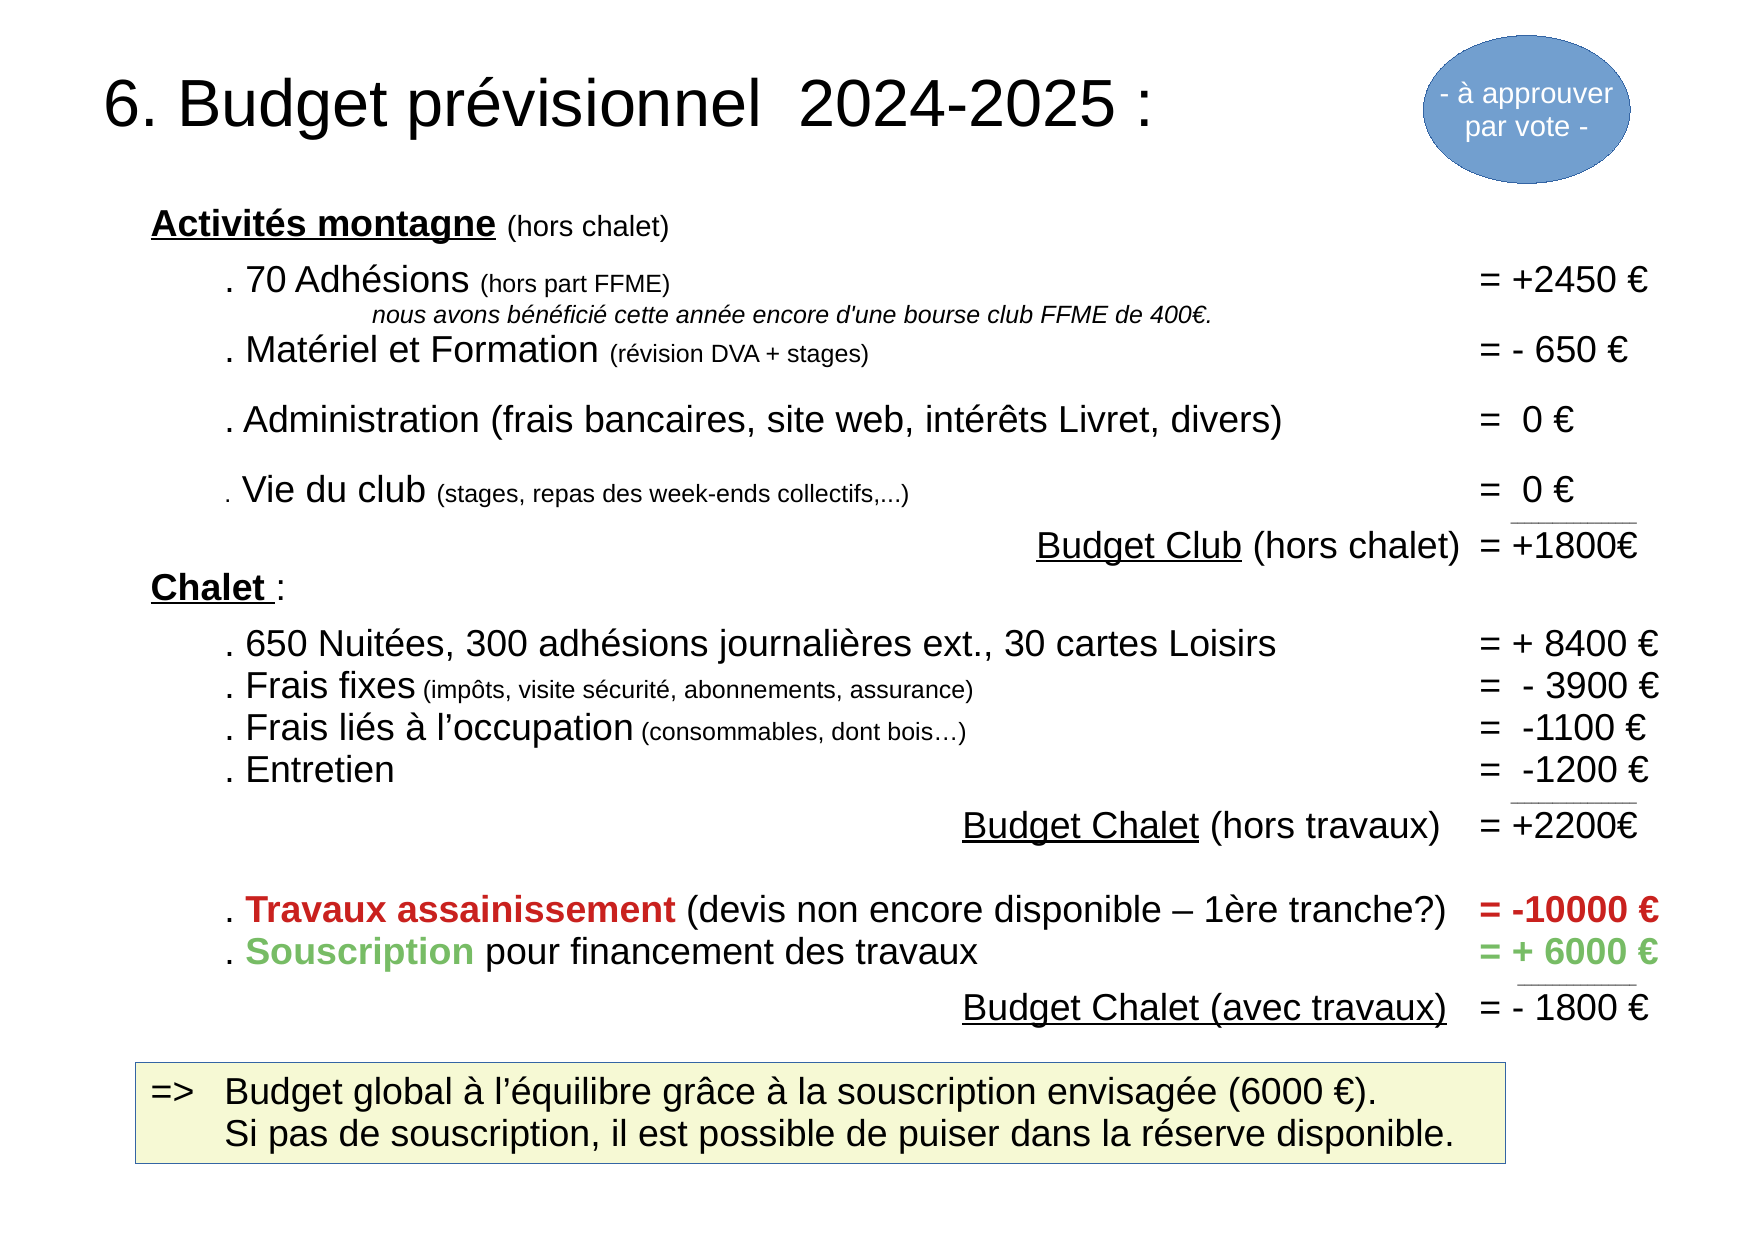

- à approuver
par vote -
6. Budget prévisionnel 2024-2025 :
Activités montagne (hors chalet)
	. 70 Adhésions (hors part FFME) 											= +2450 €
			nous avons bénéficié cette année encore d'une bourse club FFME de 400€.
	. Matériel et Formation (révision DVA + stages)									= - 650 €
	. Administration (frais bancaires, site web, intérêts Livret, divers)			= 0 €
	. Vie du club (stages, repas des week-ends collectifs,...) 								= 0 €
																		 __________________
												Budget Club (hors chalet) 	= +1800€
Chalet :
	. 650 Nuitées, 300 adhésions journalières ext., 30 cartes Loisirs			= + 8400 €
	. Frais fixes (impôts, visite sécurité, abonnements, assurance)							= - 3900 €
	. Frais liés à l’occupation (consommables, dont bois…)							= -1100 €
	. Entretien 															= -1200 €
																		 __________________
											Budget Chalet (hors travaux) 	= +2200€
	. Travaux assainissement (devis non encore disponible – 1ère tranche?)	= -10000 €
	. Souscription pour financement des travaux							= + 6000 €
																		 _________________
											Budget Chalet (avec travaux) 	= - 1800 €
=> 	Budget global à l’équilibre grâce à la souscription envisagée (6000 €).
	Si pas de souscription, il est possible de puiser dans la réserve disponible.